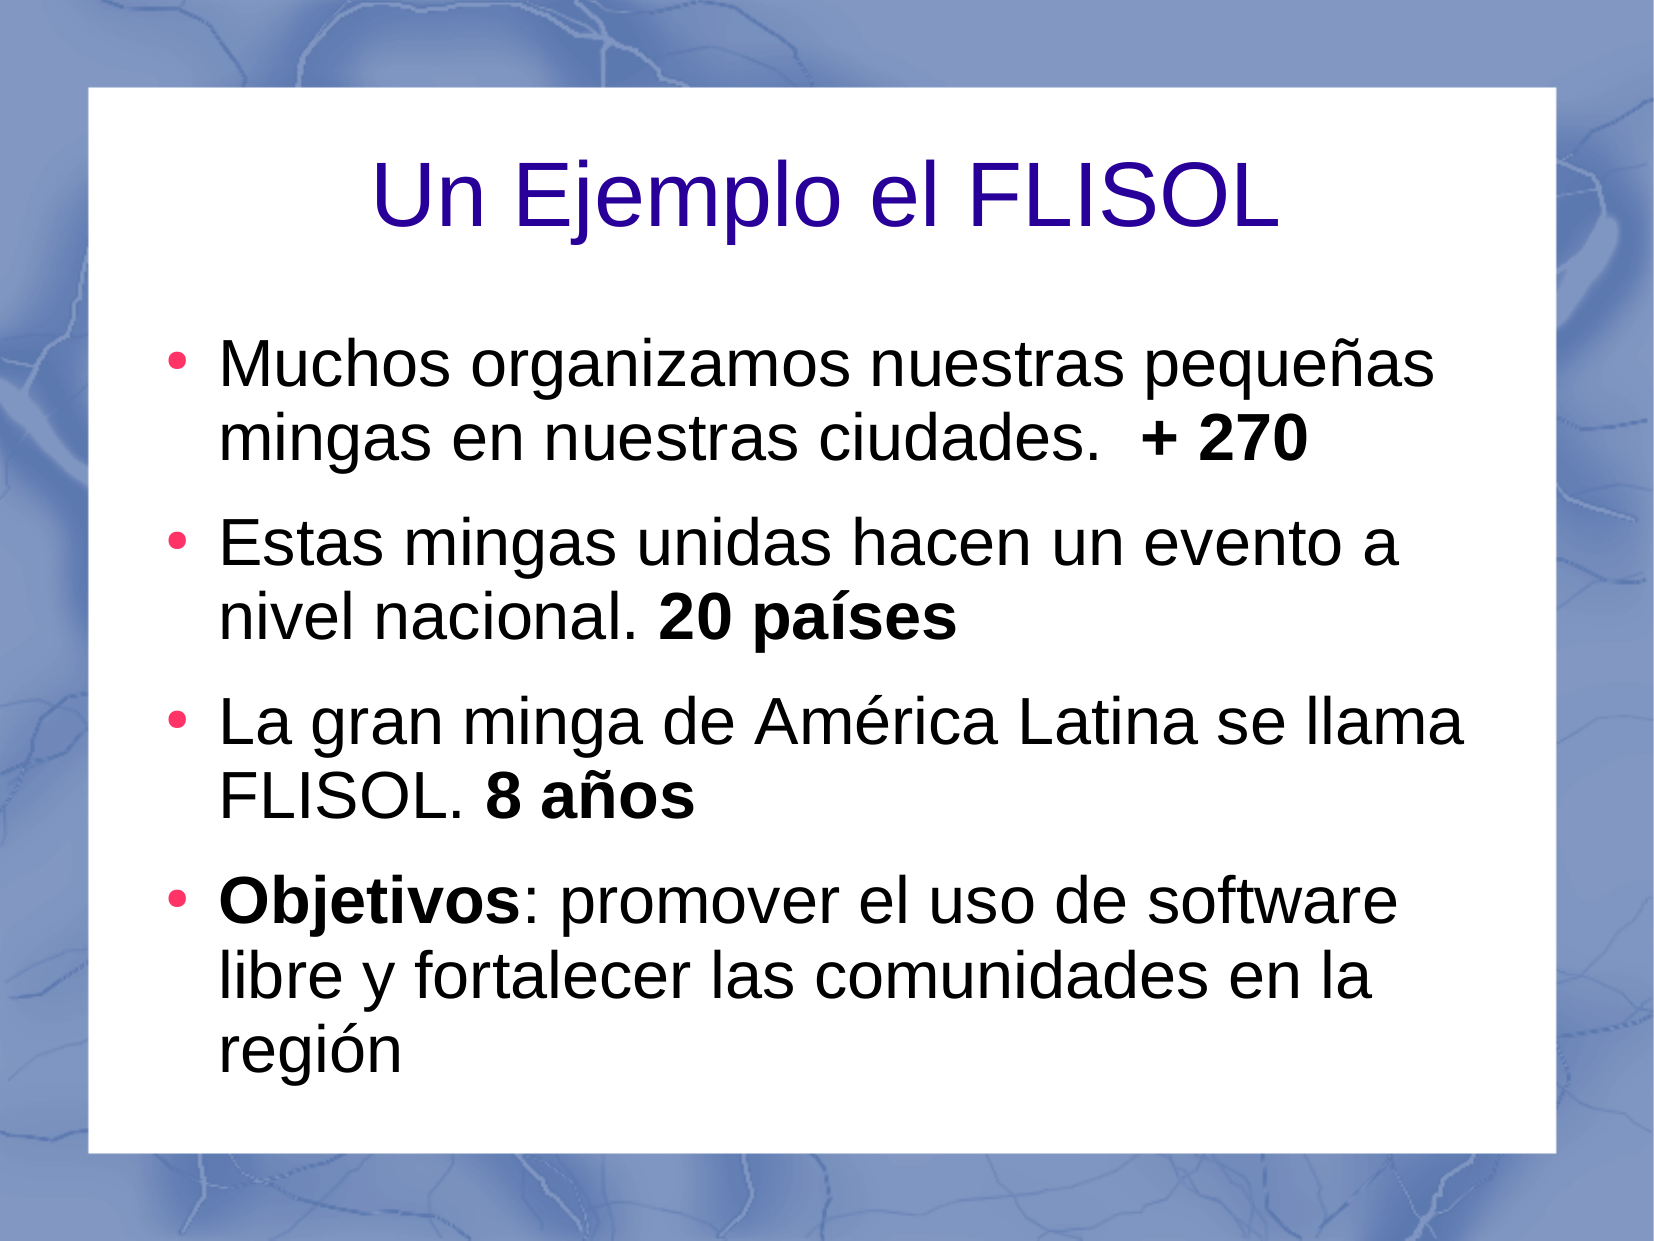

# Un Ejemplo el FLISOL
Muchos organizamos nuestras pequeñas mingas en nuestras ciudades. + 270
Estas mingas unidas hacen un evento a nivel nacional. 20 países
La gran minga de América Latina se llama FLISOL. 8 años
Objetivos: promover el uso de software libre y fortalecer las comunidades en la región